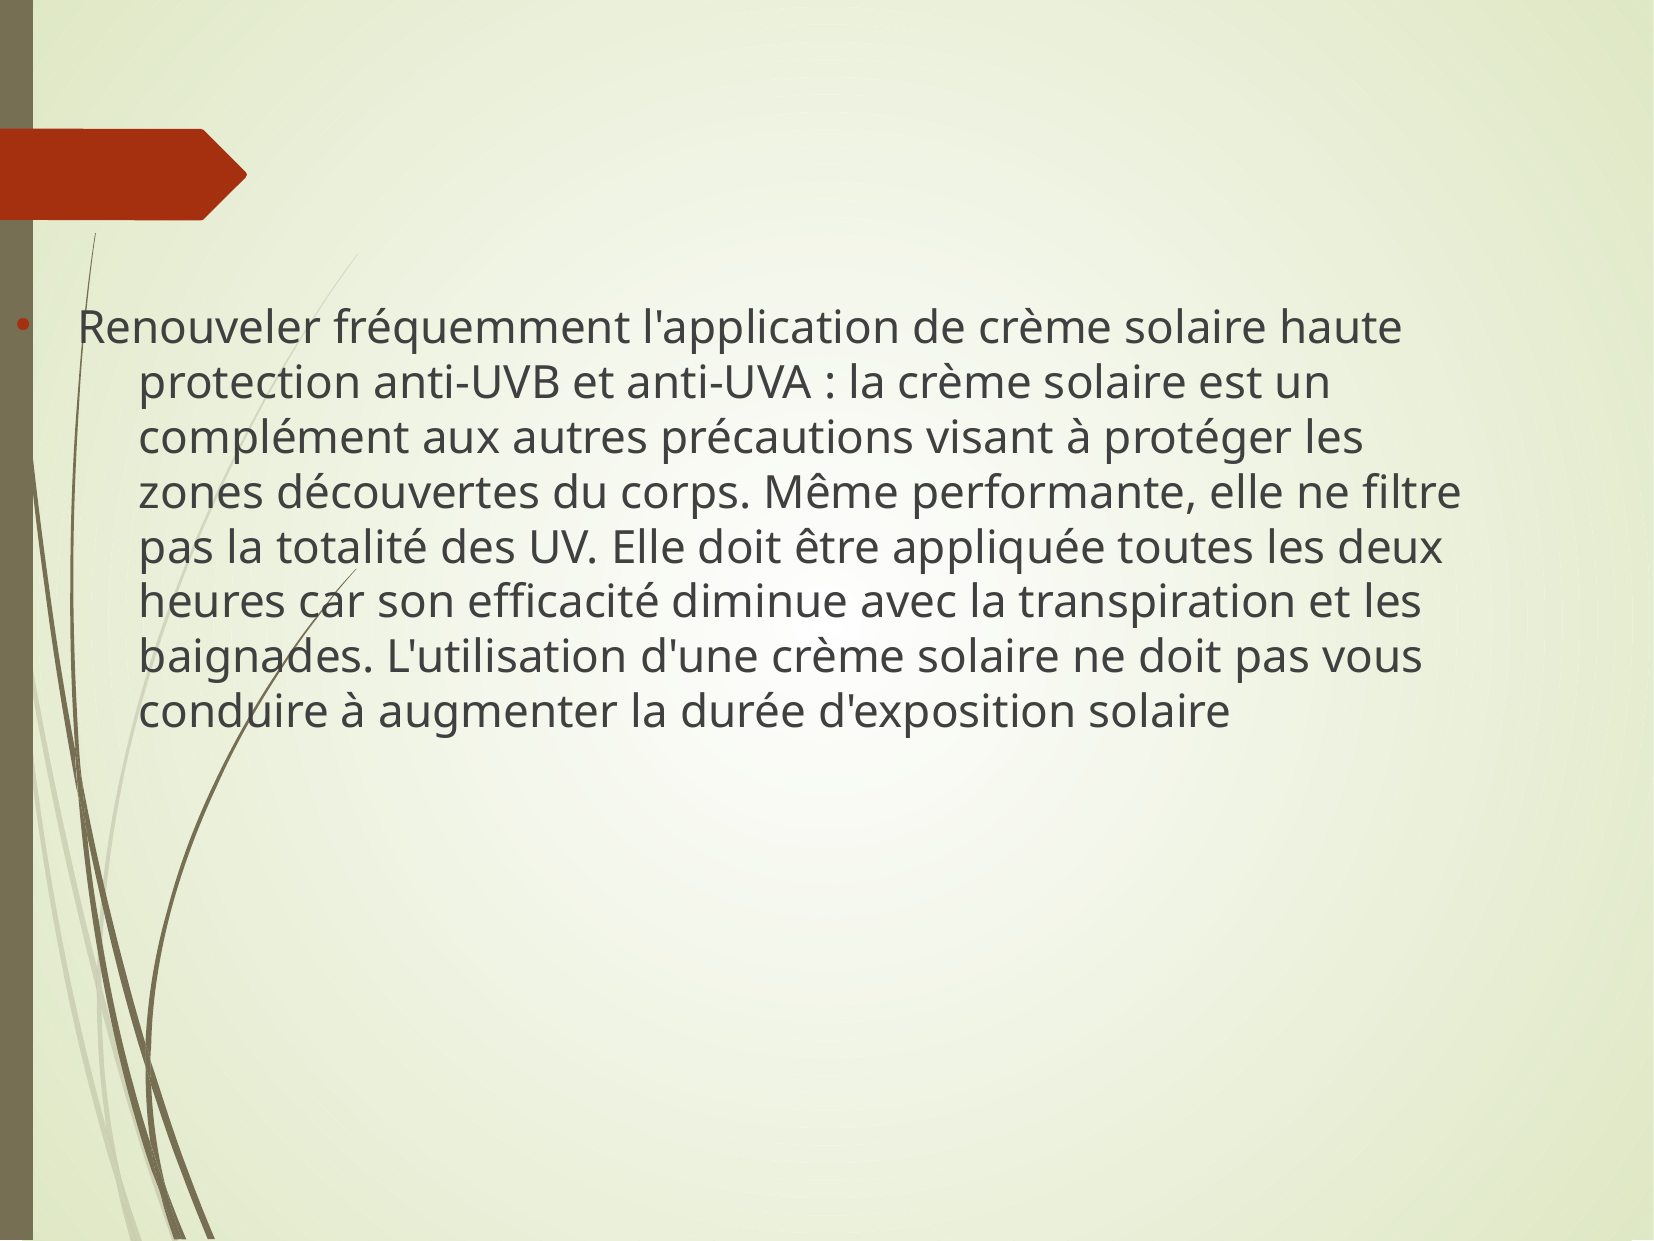

# Renouveler fréquemment l'application de crème solaire haute protection anti-UVB et anti-UVA : la crème solaire est un complément aux autres précautions visant à protéger les zones découvertes du corps. Même performante, elle ne filtre pas la totalité des UV. Elle doit être appliquée toutes les deux heures car son efficacité diminue avec la transpiration et les baignades. L'utilisation d'une crème solaire ne doit pas vous conduire à augmenter la durée d'exposition solaire